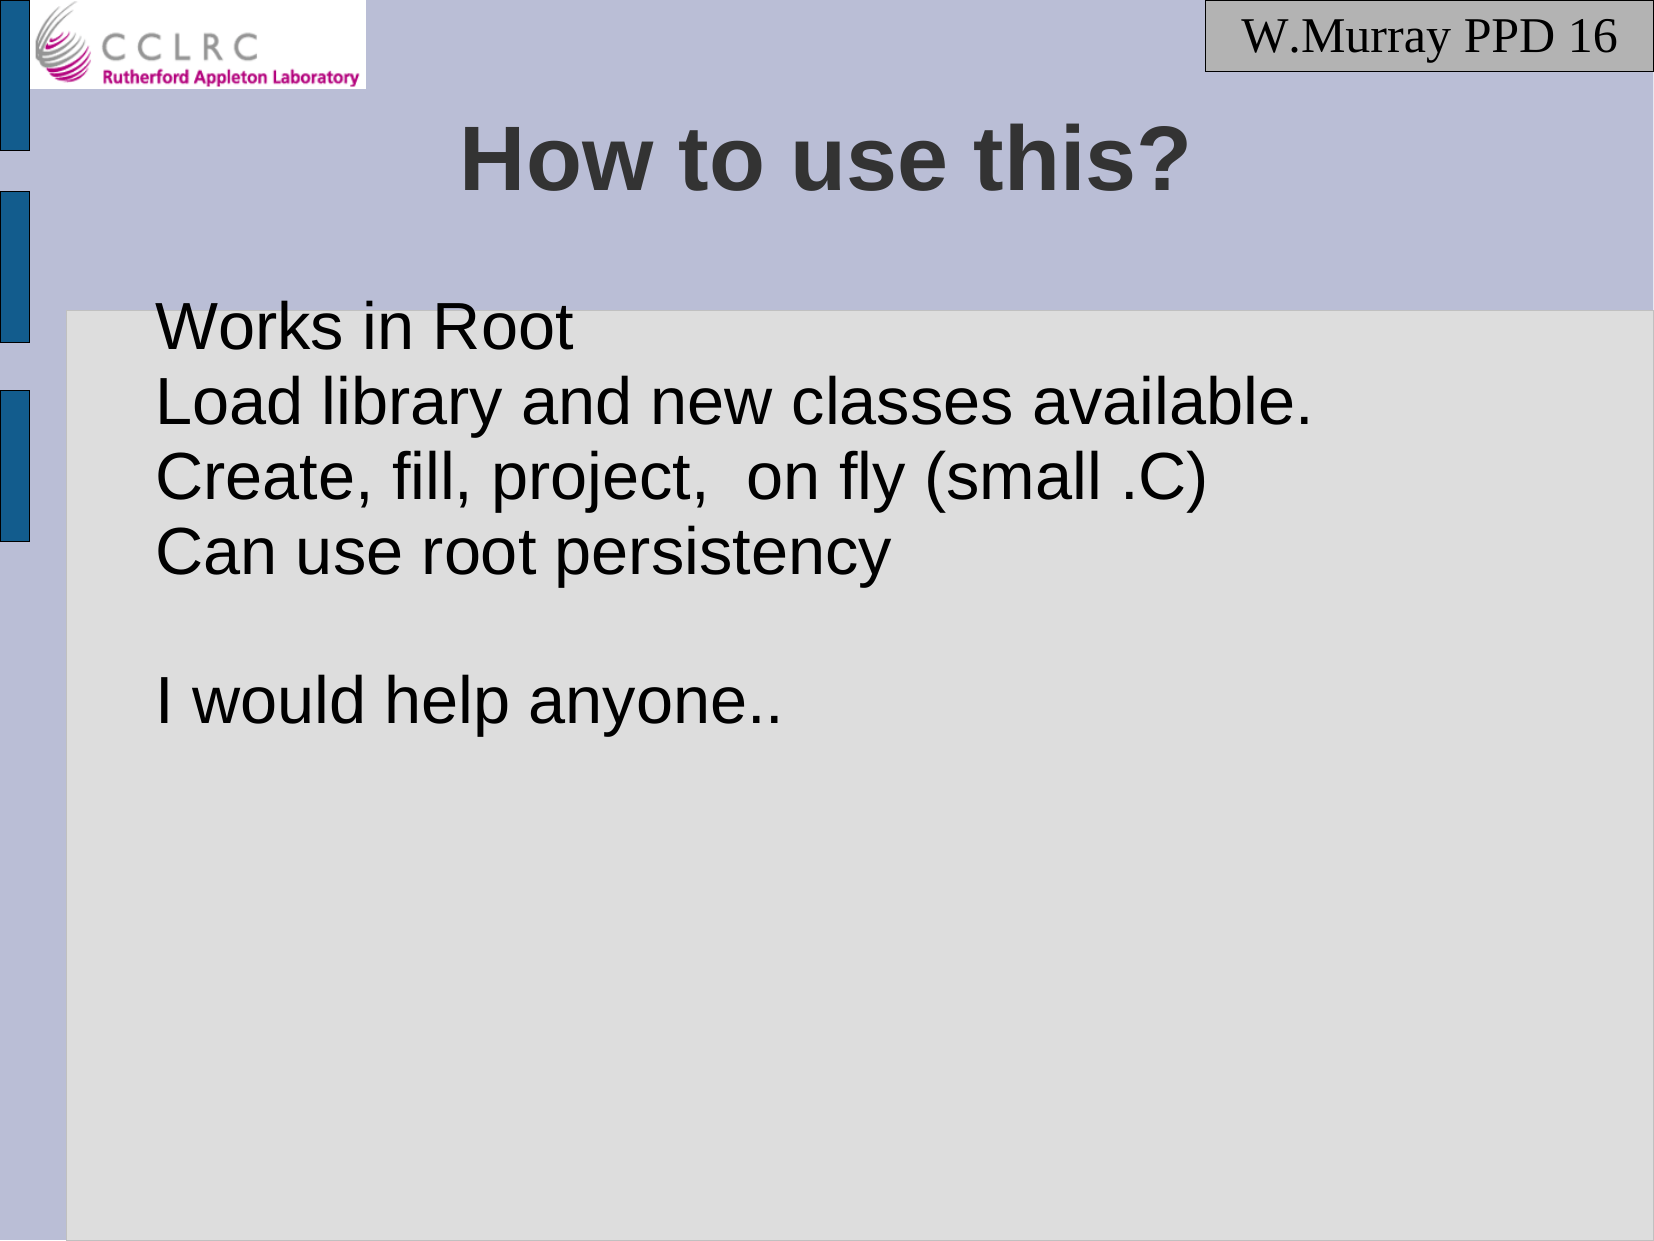

# How to use this?
Works in Root
Load library and new classes available.
Create, fill, project, on fly (small .C)
Can use root persistency
I would help anyone..